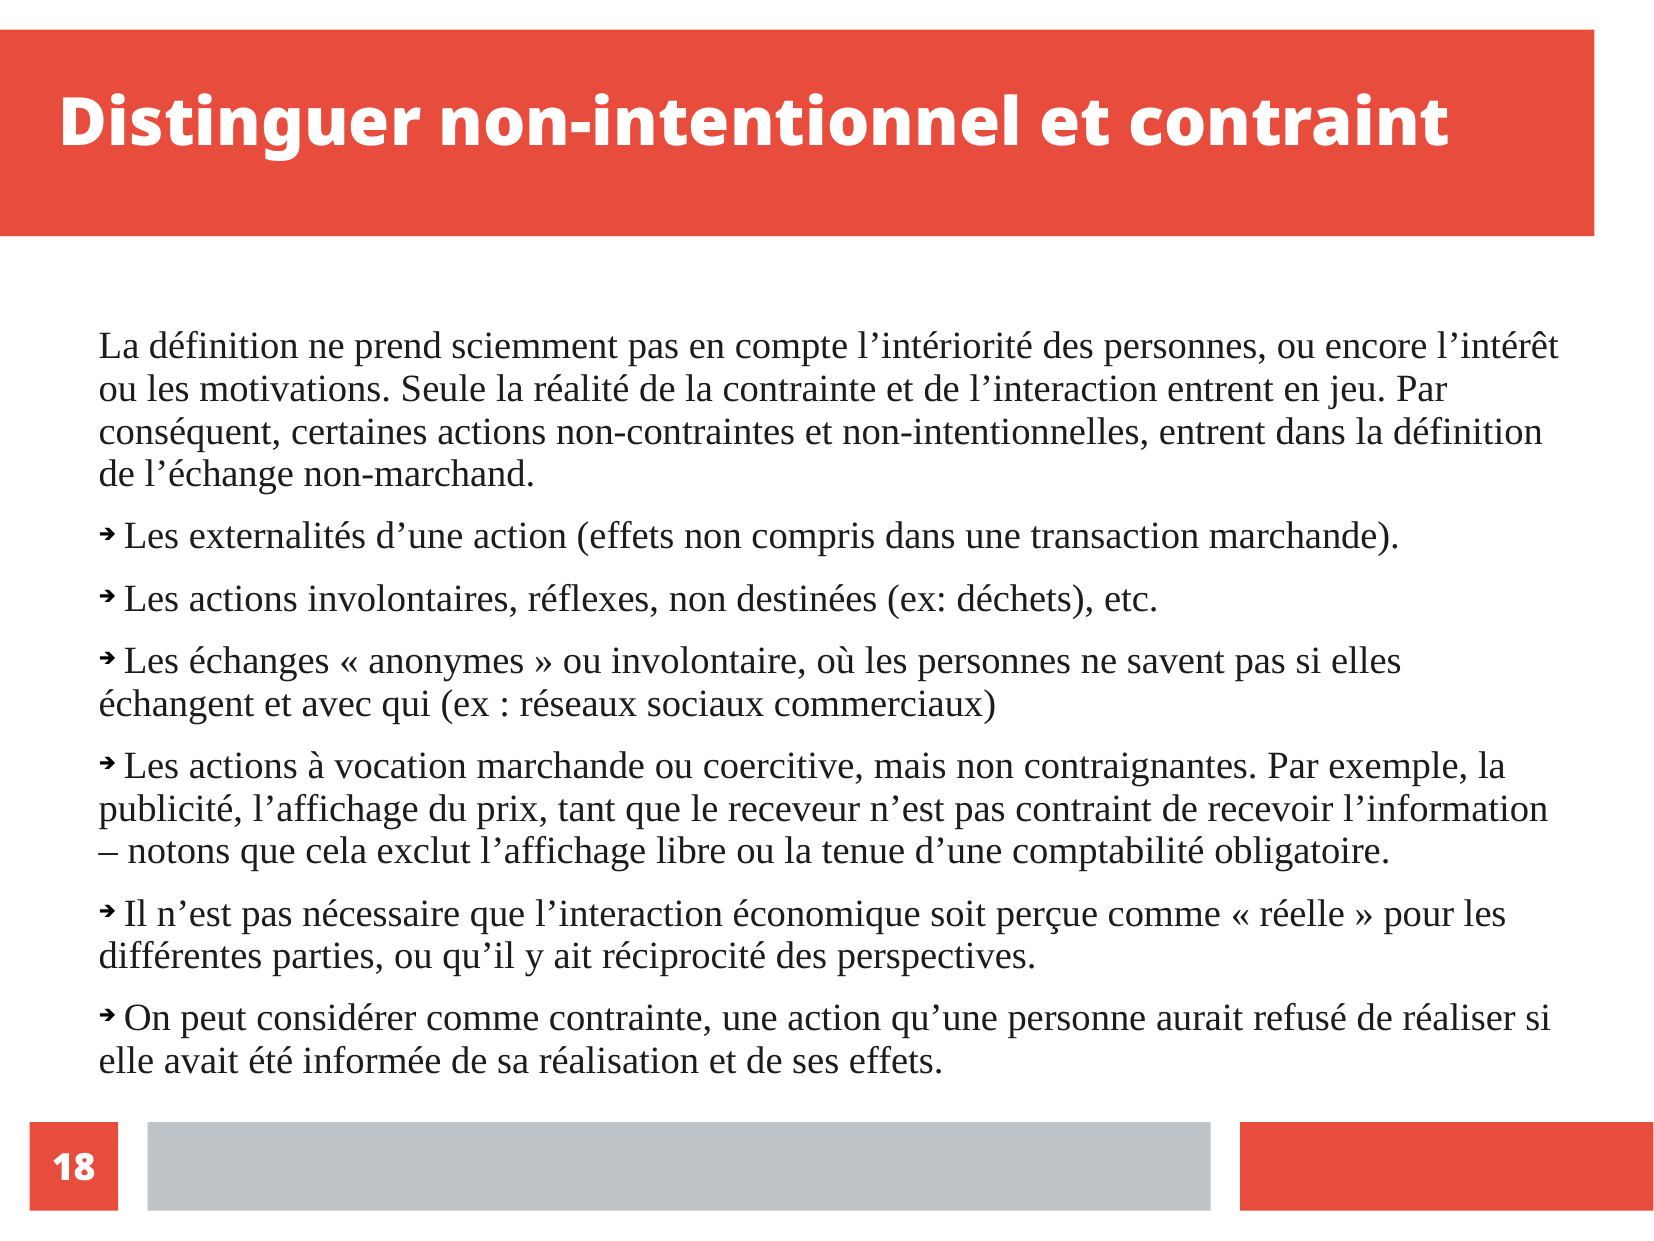

# Distinguer non-intentionnel et contraint
La définition ne prend sciemment pas en compte l’intériorité des personnes, ou encore l’intérêt ou les motivations. Seule la réalité de la contrainte et de l’interaction entrent en jeu. Par conséquent, certaines actions non-contraintes et non-intentionnelles, entrent dans la définition de l’échange non-marchand.
 Les externalités d’une action (effets non compris dans une transaction marchande).
 Les actions involontaires, réflexes, non destinées (ex: déchets), etc.
 Les échanges « anonymes » ou involontaire, où les personnes ne savent pas si elles échangent et avec qui (ex : réseaux sociaux commerciaux)
 Les actions à vocation marchande ou coercitive, mais non contraignantes. Par exemple, la publicité, l’affichage du prix, tant que le receveur n’est pas contraint de recevoir l’information – notons que cela exclut l’affichage libre ou la tenue d’une comptabilité obligatoire.
 Il n’est pas nécessaire que l’interaction économique soit perçue comme « réelle » pour les différentes parties, ou qu’il y ait réciprocité des perspectives.
 On peut considérer comme contrainte, une action qu’une personne aurait refusé de réaliser si elle avait été informée de sa réalisation et de ses effets.
18